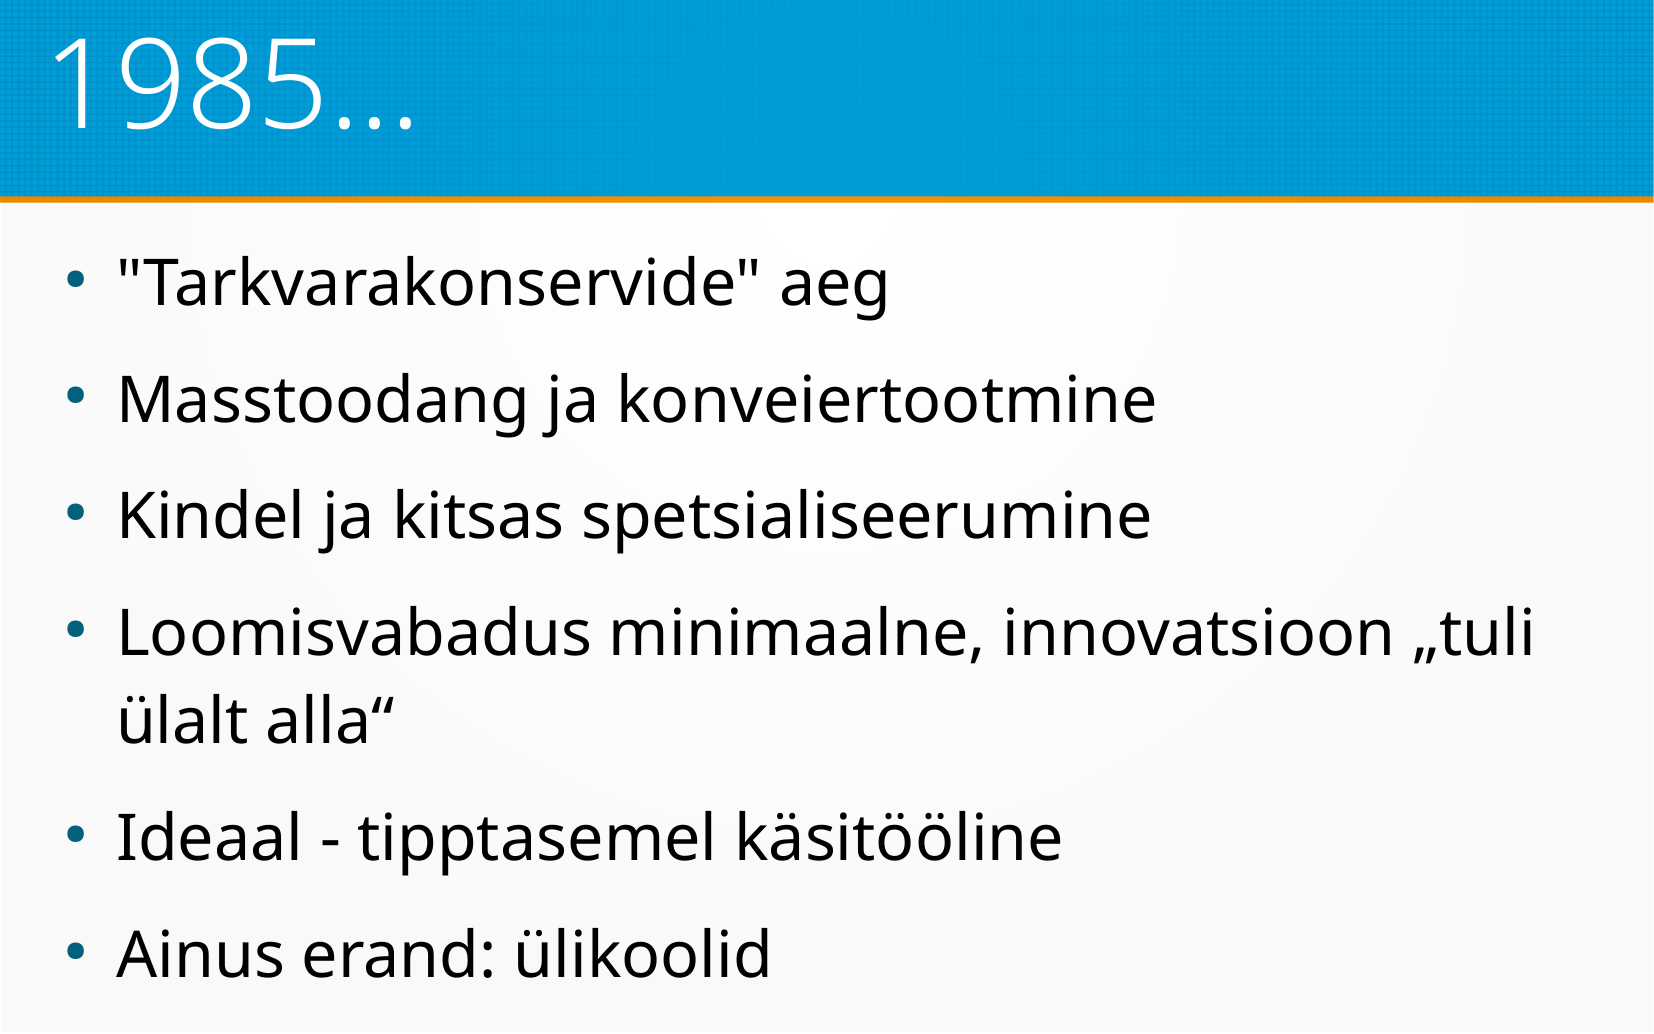

# 1985...
"Tarkvarakonservide" aeg
Masstoodang ja konveiertootmine
Kindel ja kitsas spetsialiseerumine
Loomisvabadus minimaalne, innovatsioon „tuli ülalt alla“
Ideaal - tipptasemel käsitööline
Ainus erand: ülikoolid